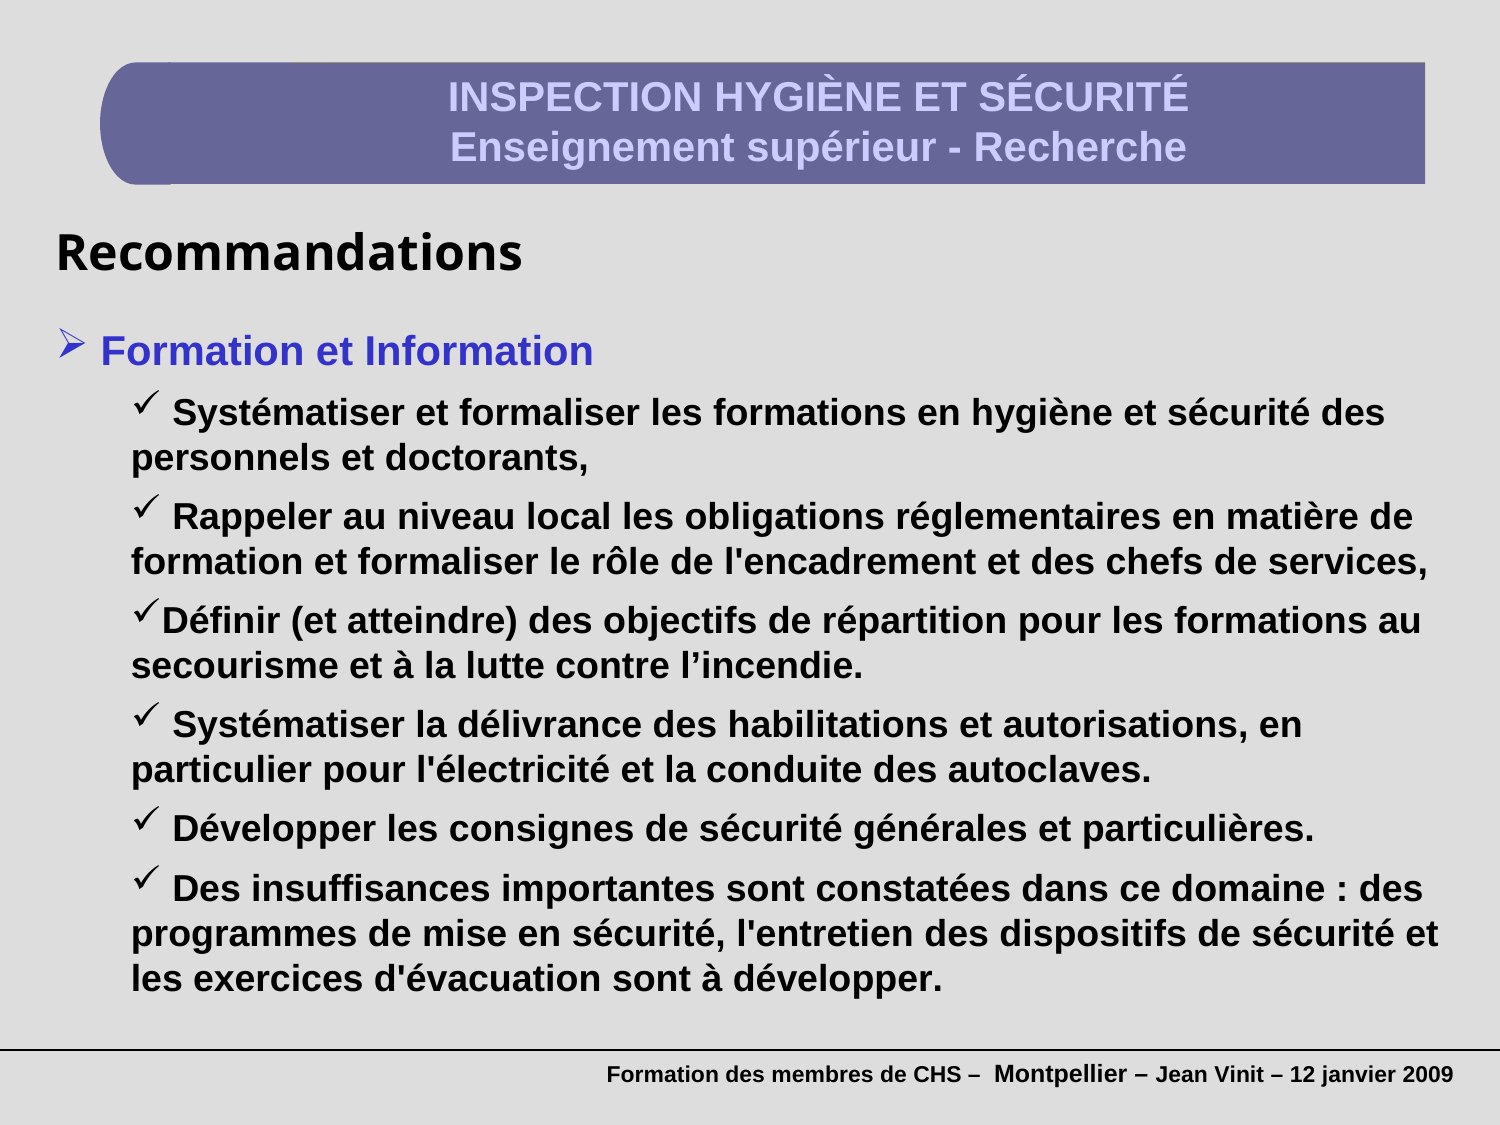

Recommandations
 Formation et Information
 Systématiser et formaliser les formations en hygiène et sécurité des personnels et doctorants,
 Rappeler au niveau local les obligations réglementaires en matière de formation et formaliser le rôle de l'encadrement et des chefs de services,
Définir (et atteindre) des objectifs de répartition pour les formations au secourisme et à la lutte contre l’incendie.
 Systématiser la délivrance des habilitations et autorisations, en particulier pour l'électricité et la conduite des autoclaves.
 Développer les consignes de sécurité générales et particulières.
 Des insuffisances importantes sont constatées dans ce domaine : des programmes de mise en sécurité, l'entretien des dispositifs de sécurité et les exercices d'évacuation sont à développer.